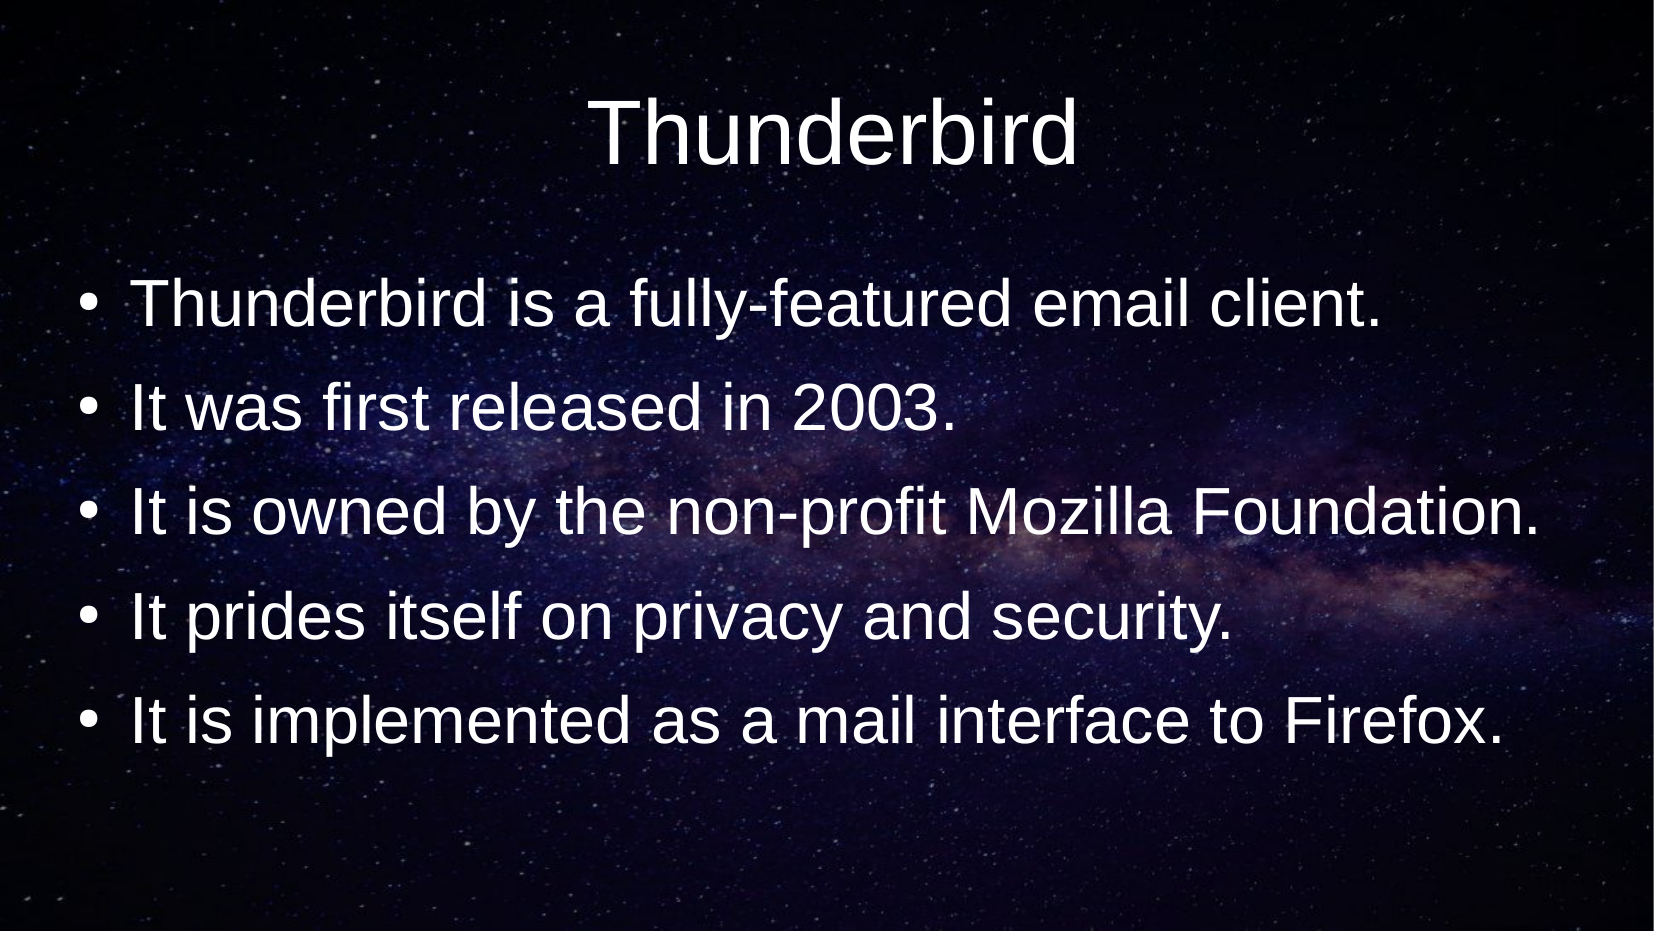

# Thunderbird
Thunderbird is a fully-featured email client.
It was first released in 2003.
It is owned by the non-profit Mozilla Foundation.
It prides itself on privacy and security.
It is implemented as a mail interface to Firefox.